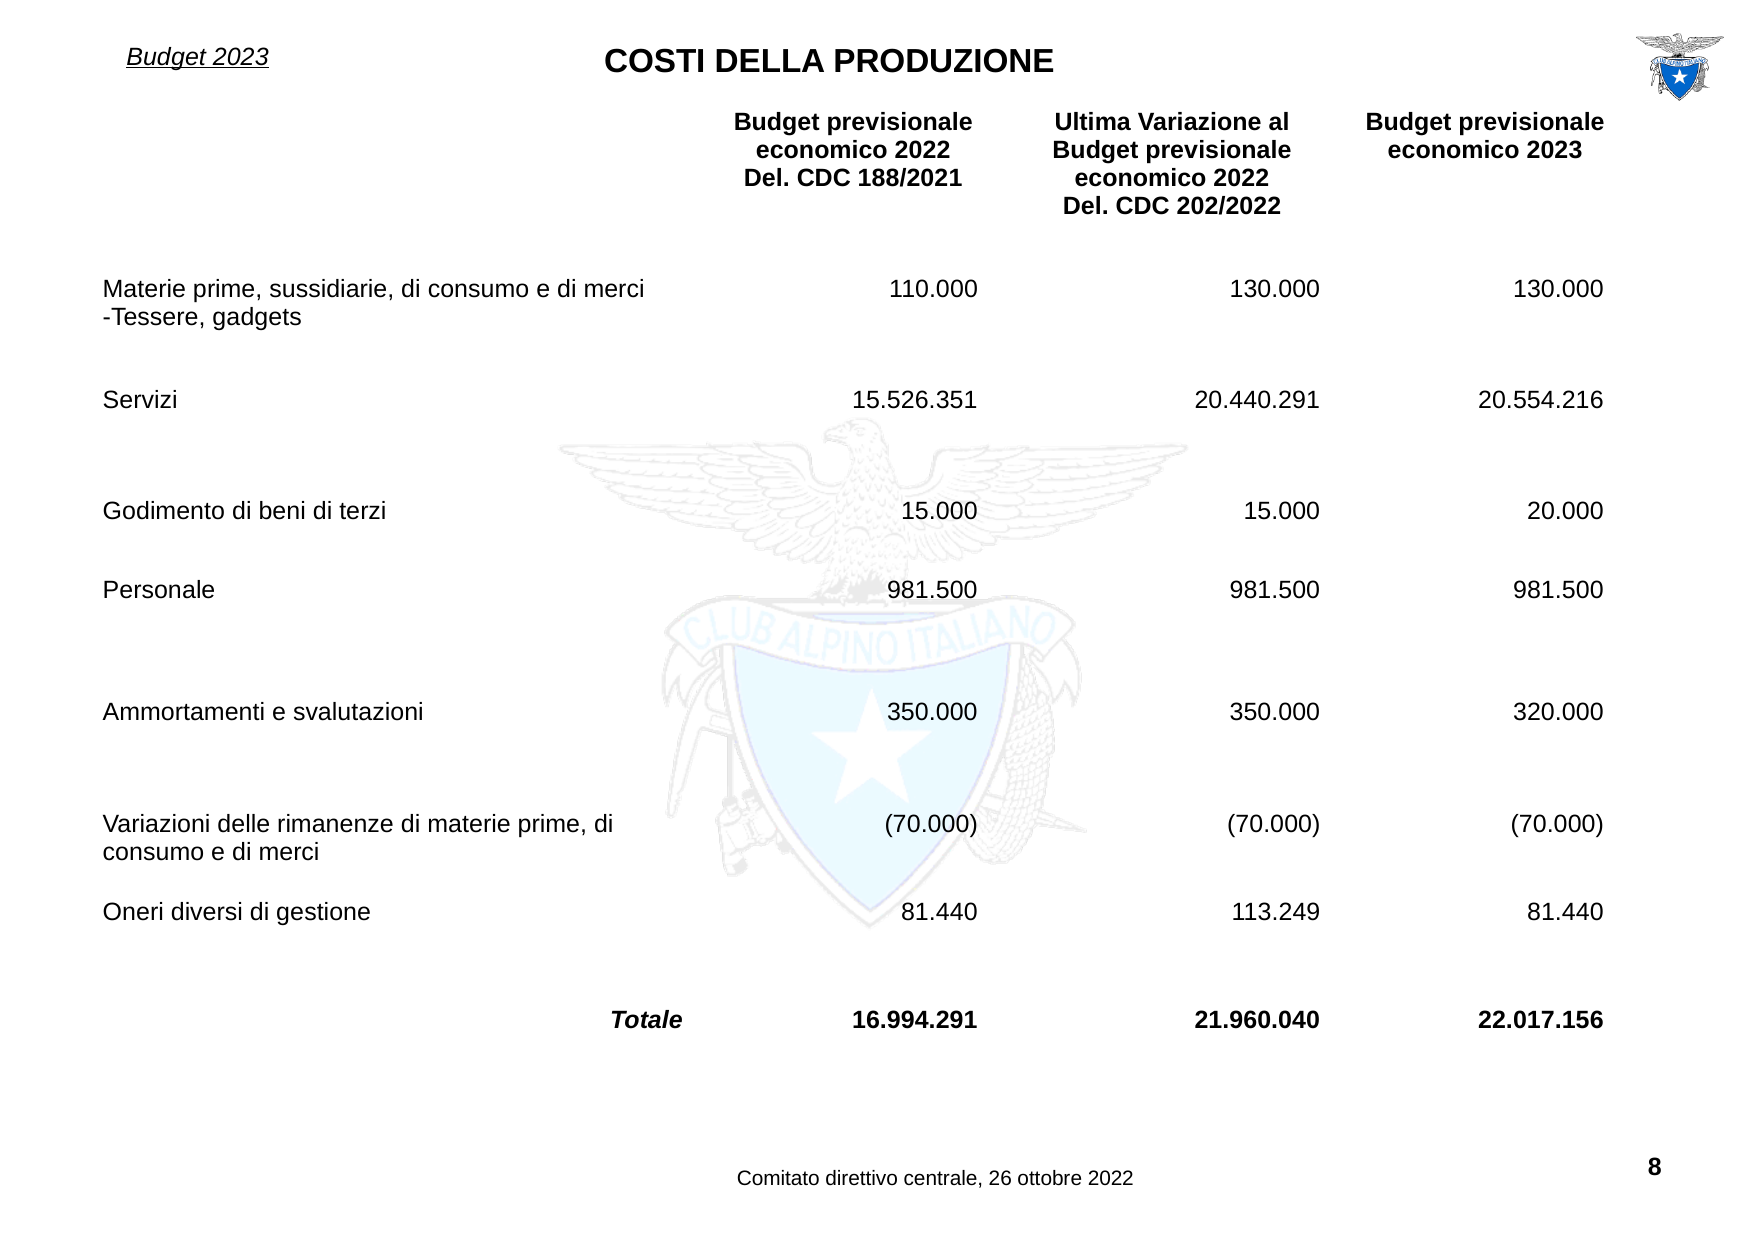

Budget 2023
COSTI DELLA PRODUZIONE
| | Budget previsionale economico 2022 Del. CDC 188/2021 | Ultima Variazione al Budget previsionale economico 2022 Del. CDC 202/2022 | Budget previsionale economico 2023 |
| --- | --- | --- | --- |
| Materie prime, sussidiarie, di consumo e di merci Tessere, gadgets | 110.000 | 130.000 | 130.000 |
| Servizi | 15.526.351 | 20.440.291 | 20.554.216 |
| Godimento di beni di terzi | 15.000 | 15.000 | 20.000 |
| Personale | 981.500 | 981.500 | 981.500 |
| Ammortamenti e svalutazioni | 350.000 | 350.000 | 320.000 |
| Variazioni delle rimanenze di materie prime, di consumo e di merci | (70.000) | (70.000) | (70.000) |
| Oneri diversi di gestione | 81.440 | 113.249 | 81.440 |
| Totale | 16.994.291 | 21.960.040 | 22.017.156 |
8
Comitato direttivo centrale, 26 ottobre 2022